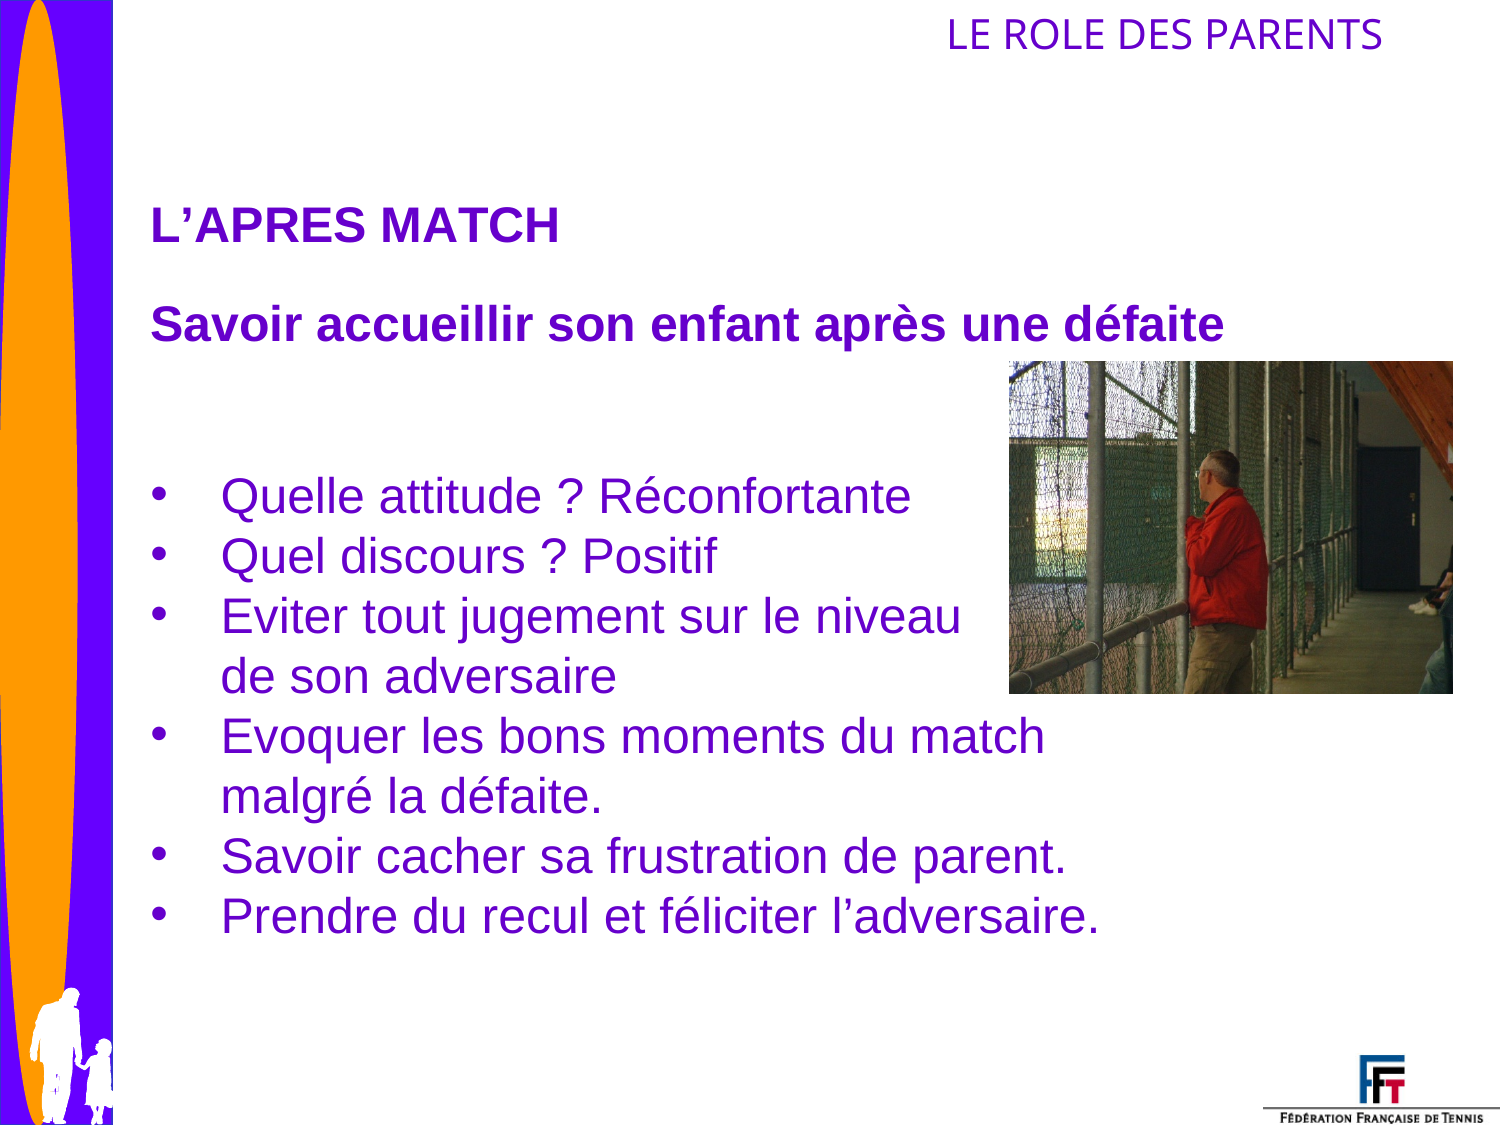

LE ROLE DES PARENTS
L’APRES MATCH
Savoir accueillir son enfant après une défaite
 Quelle attitude ? Réconfortante
 Quel discours ? Positif
 Eviter tout jugement sur le niveau
 de son adversaire
 Evoquer les bons moments du match
 malgré la défaite.
 Savoir cacher sa frustration de parent.
 Prendre du recul et féliciter l’adversaire.